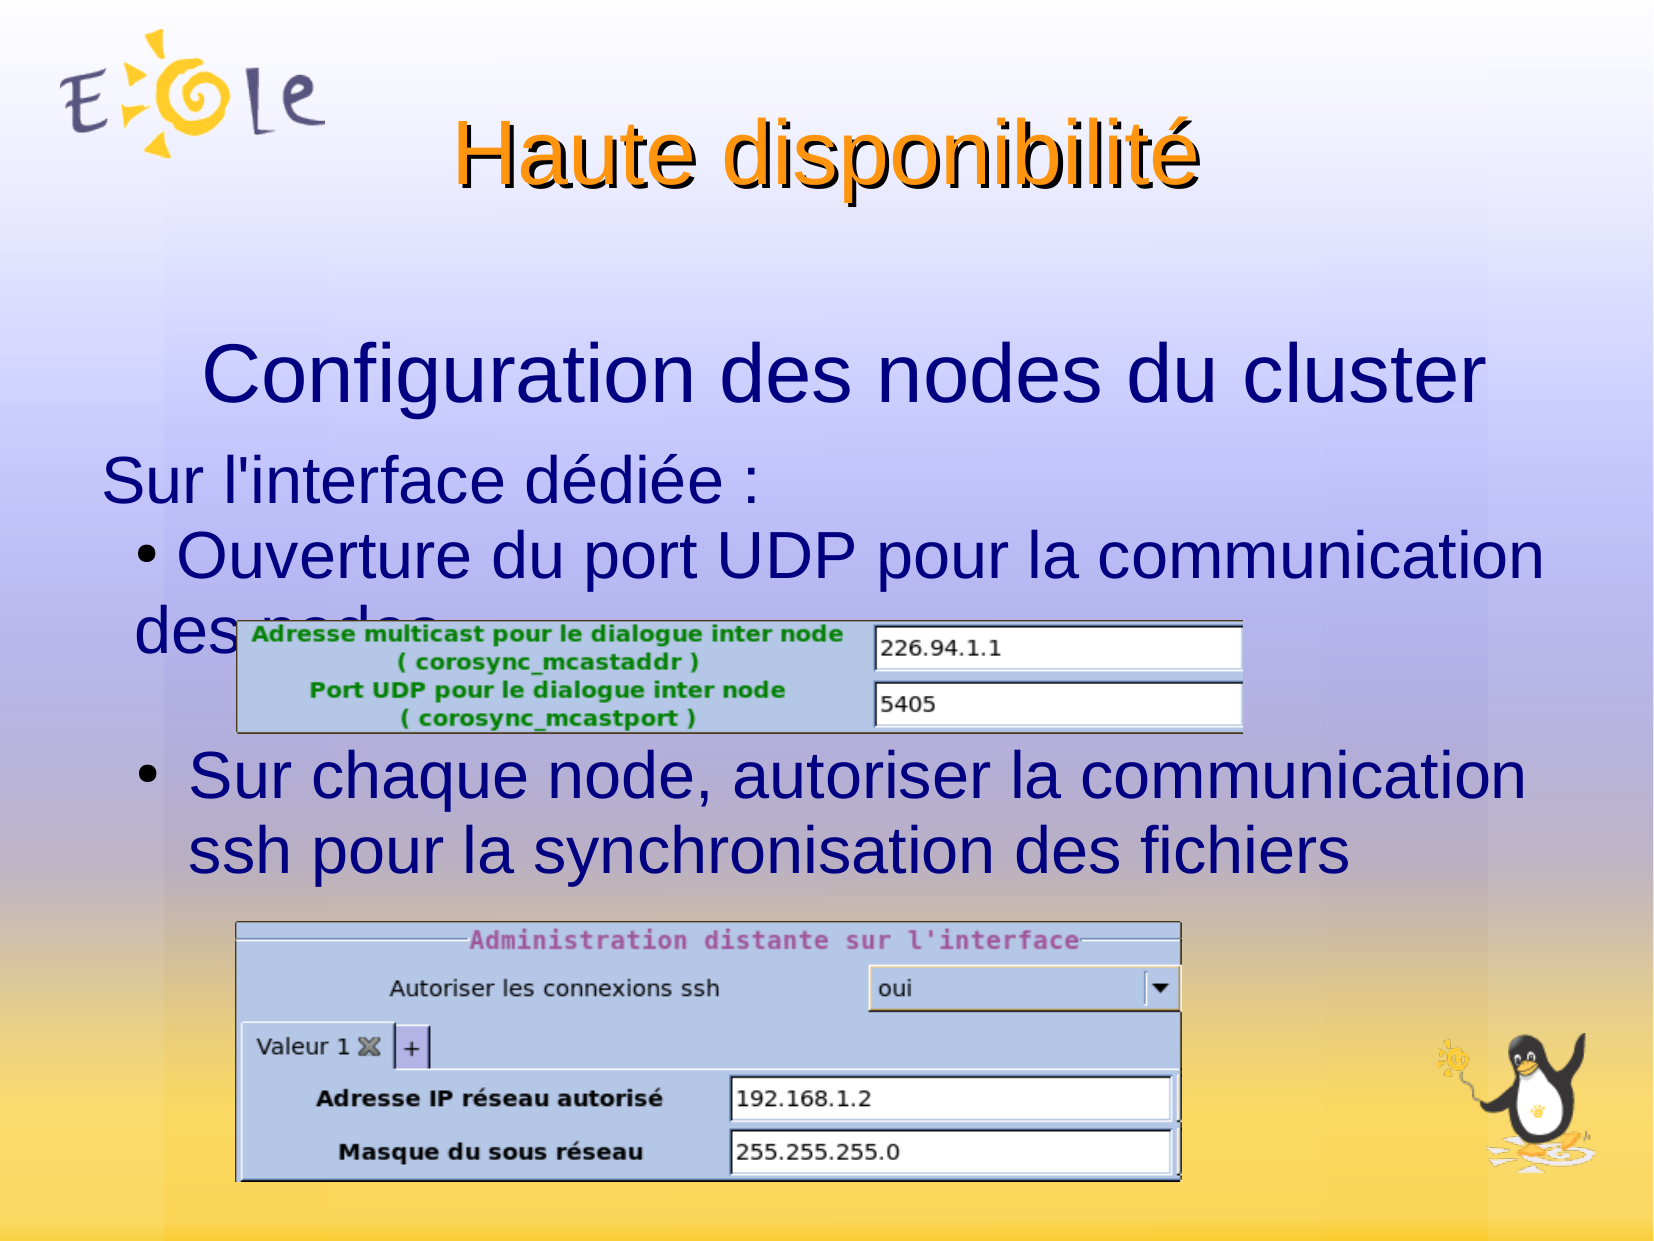

# Haute disponibilité
Configuration des nodes du cluster
Sur l'interface dédiée :
 Ouverture du port UDP pour la communication des nodes
Sur chaque node, autoriser la communication ssh pour la synchronisation des fichiers